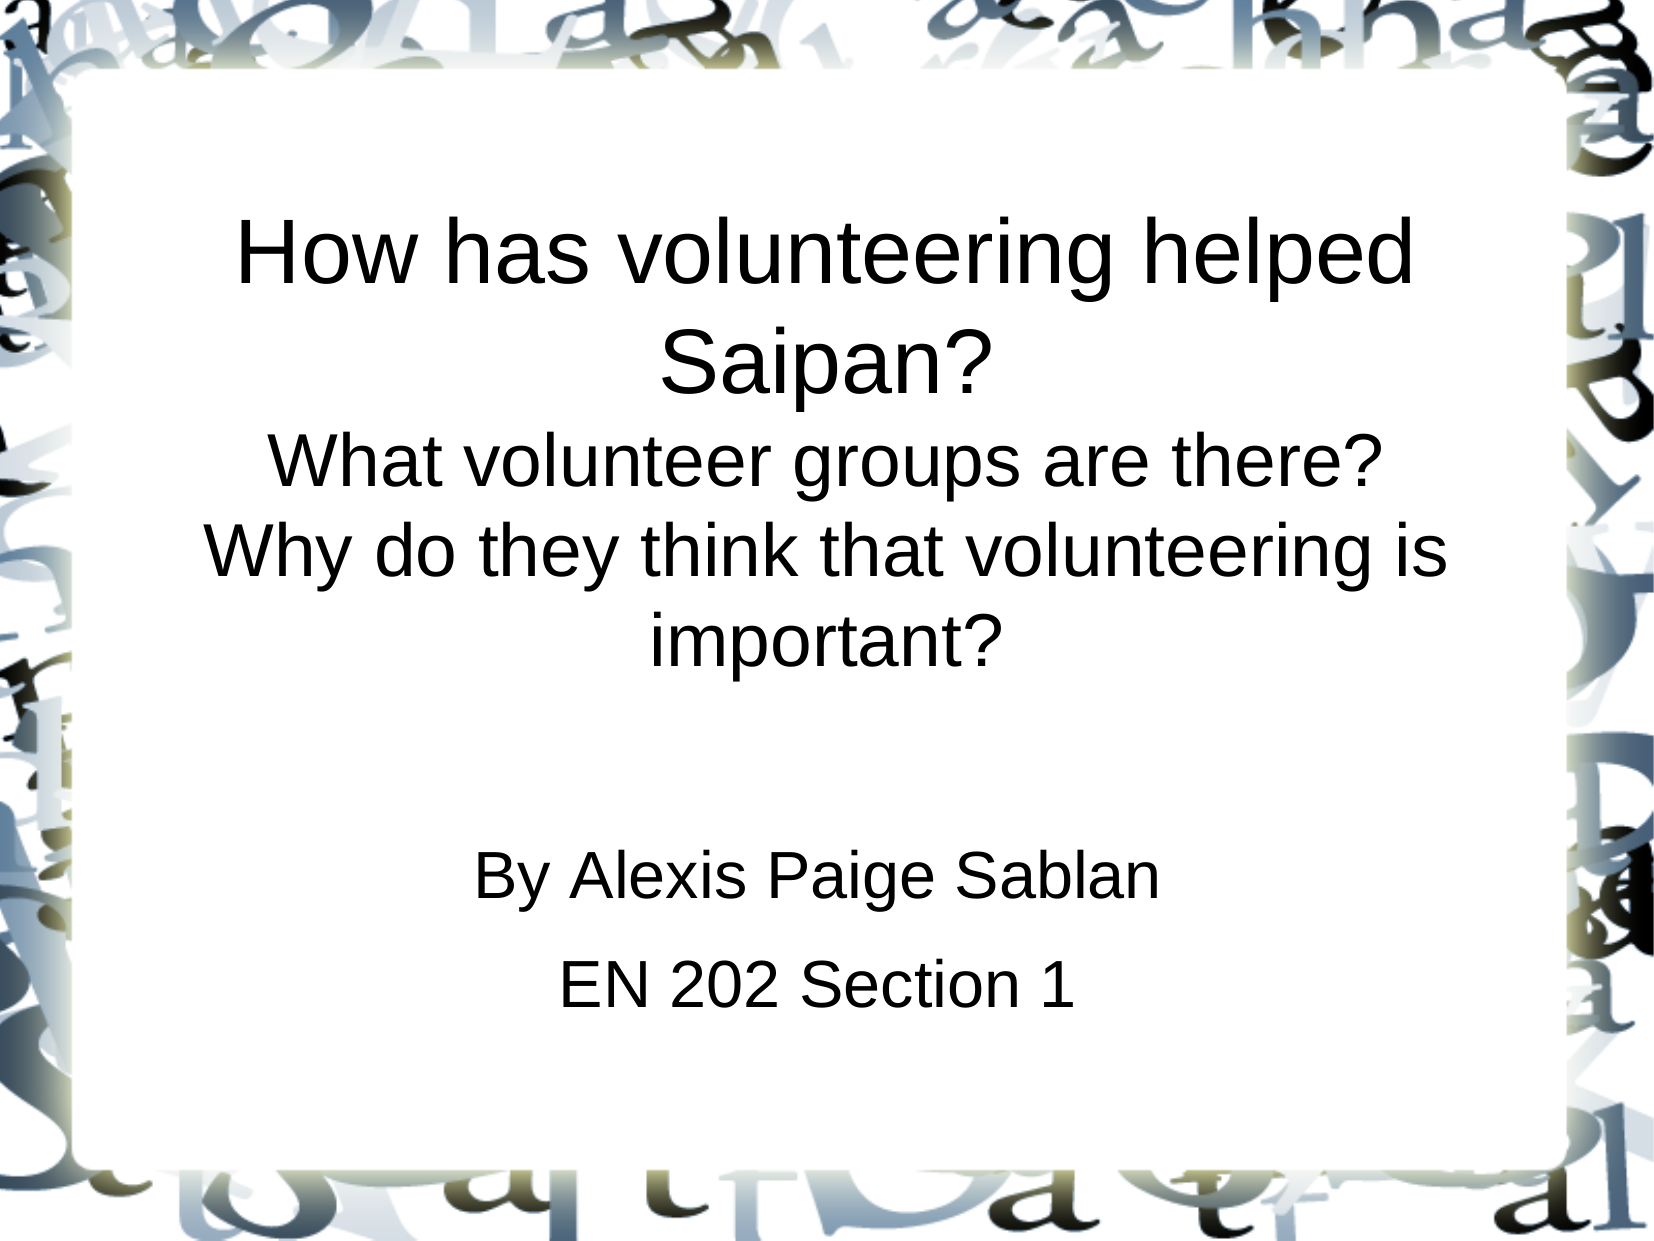

# How has volunteering helped Saipan? What volunteer groups are there? Why do they think that volunteering is important?
By Alexis Paige Sablan
EN 202 Section 1